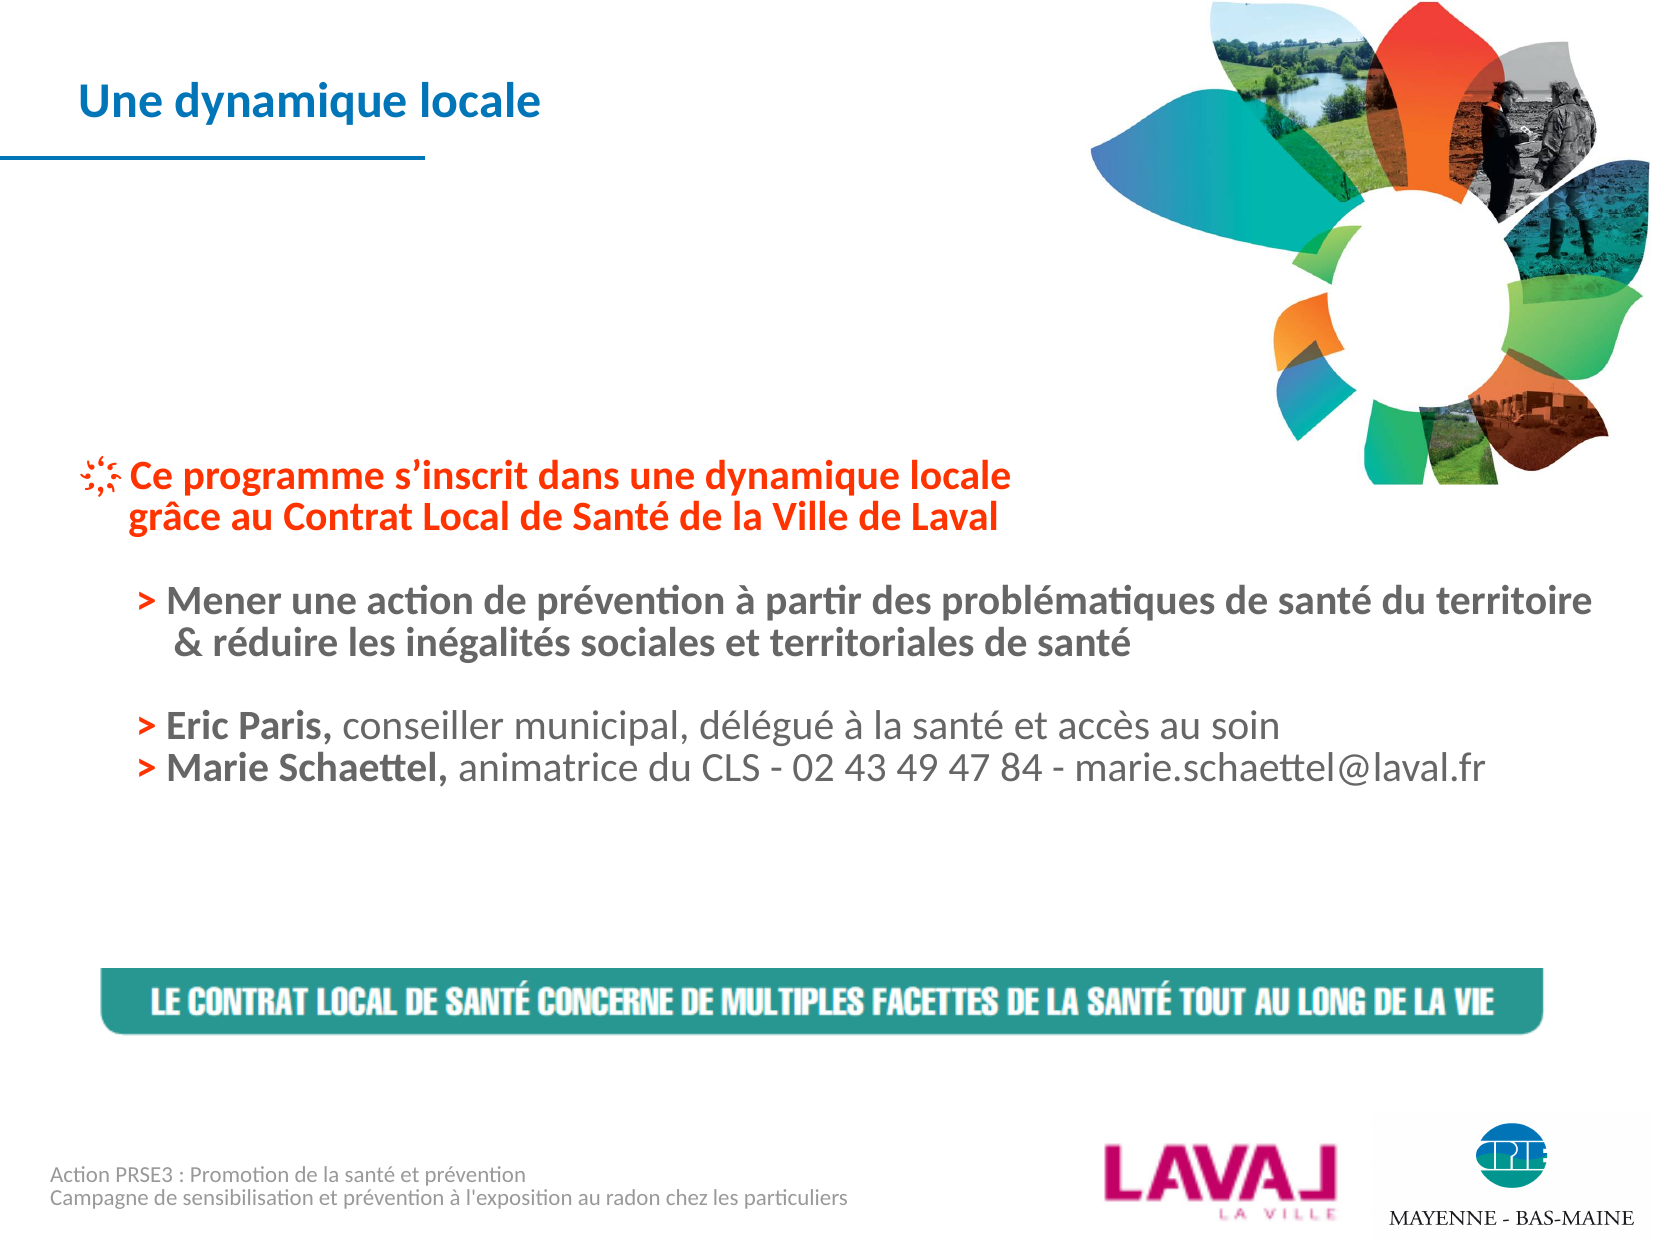

Une dynamique locale
 ҉ Ce programme s’inscrit dans une dynamique locale
 grâce au Contrat Local de Santé de la Ville de Laval
	> Mener une action de prévention à partir des problématiques de santé du territoire
	 & réduire les inégalités sociales et territoriales de santé
	> Eric Paris, conseiller municipal, délégué à la santé et accès au soin
	> Marie Schaettel, animatrice du CLS - 02 43 49 47 84 - marie.schaettel@laval.fr
Action PRSE3 : Promotion de la santé et prévention
Campagne de sensibilisation et prévention à l'exposition au radon chez les particuliers